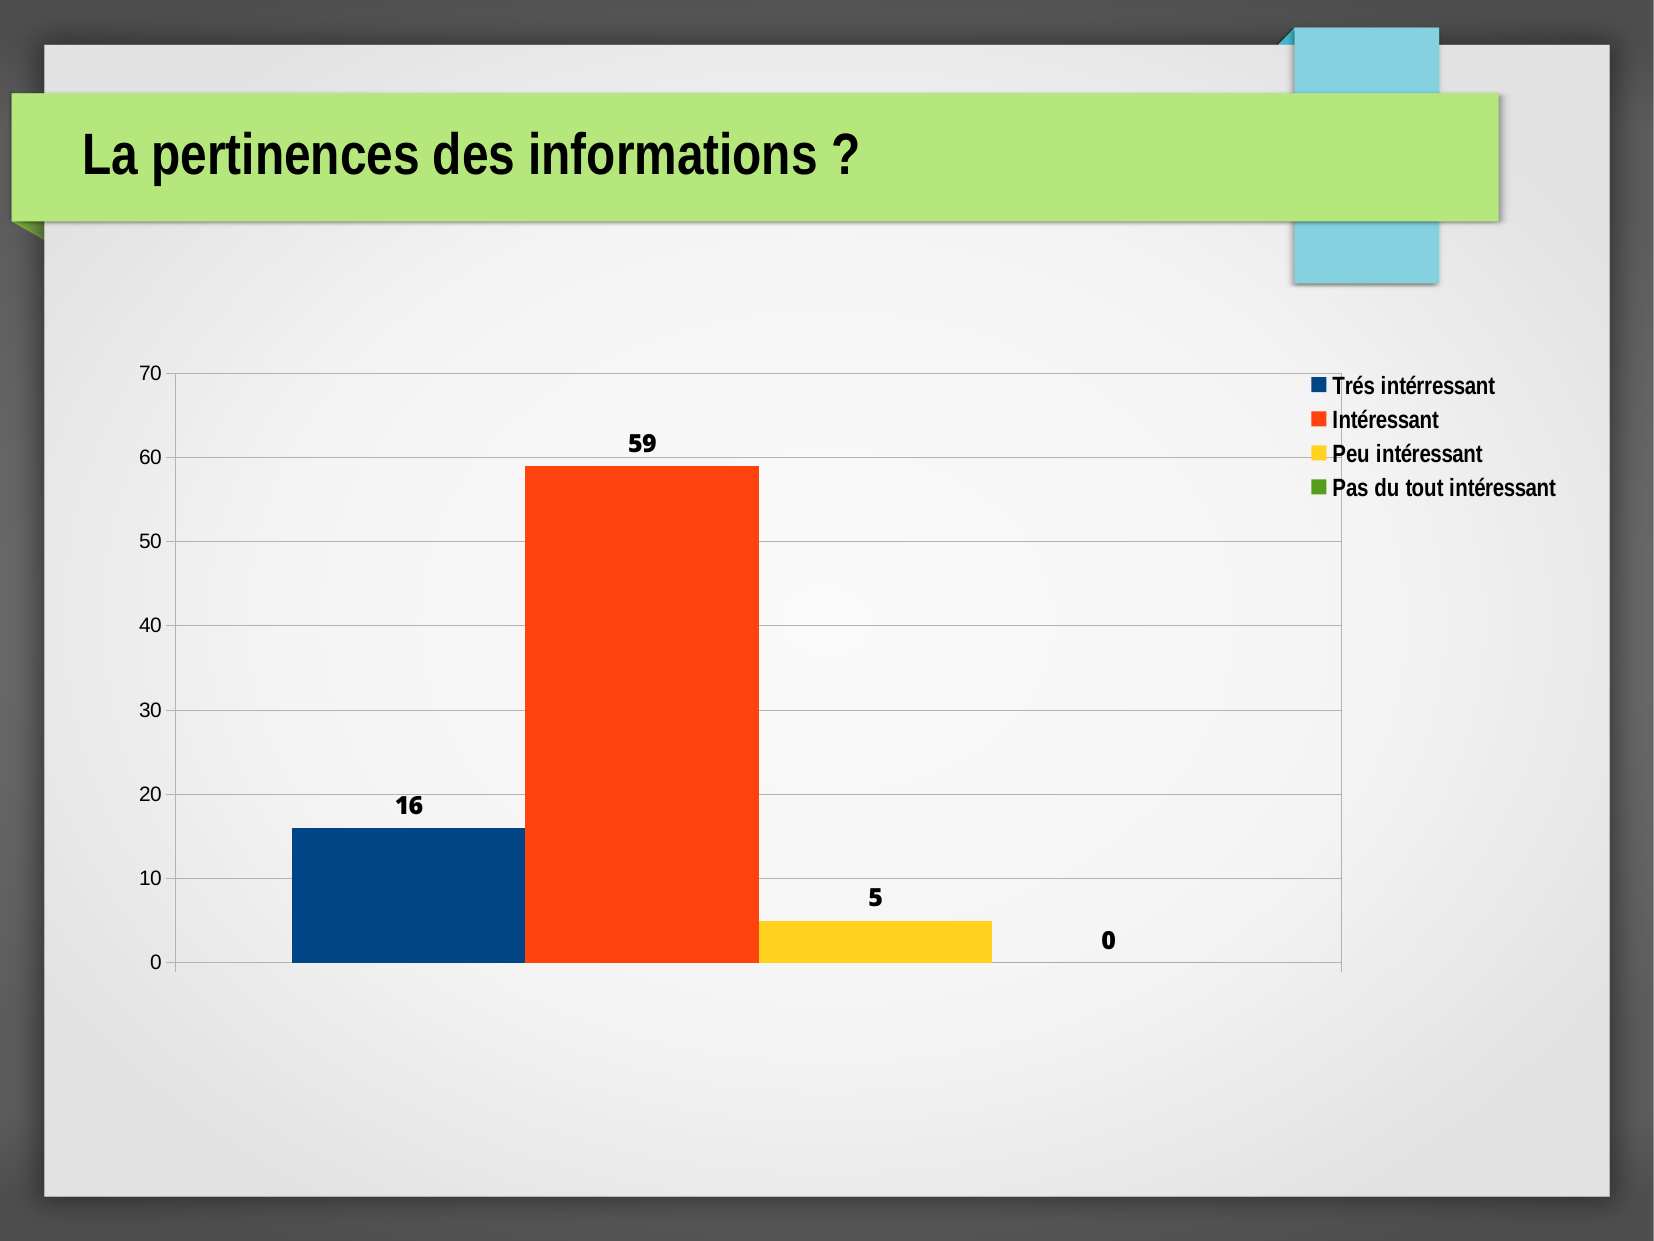

# La pertinences des informations ?
### Chart
| Category | Trés intérressant | Intéressant | Peu intéressant | Pas du tout intéressant |
|---|---|---|---|---|
| None | 16.0 | 59.0 | 5.0 | 0.0 |